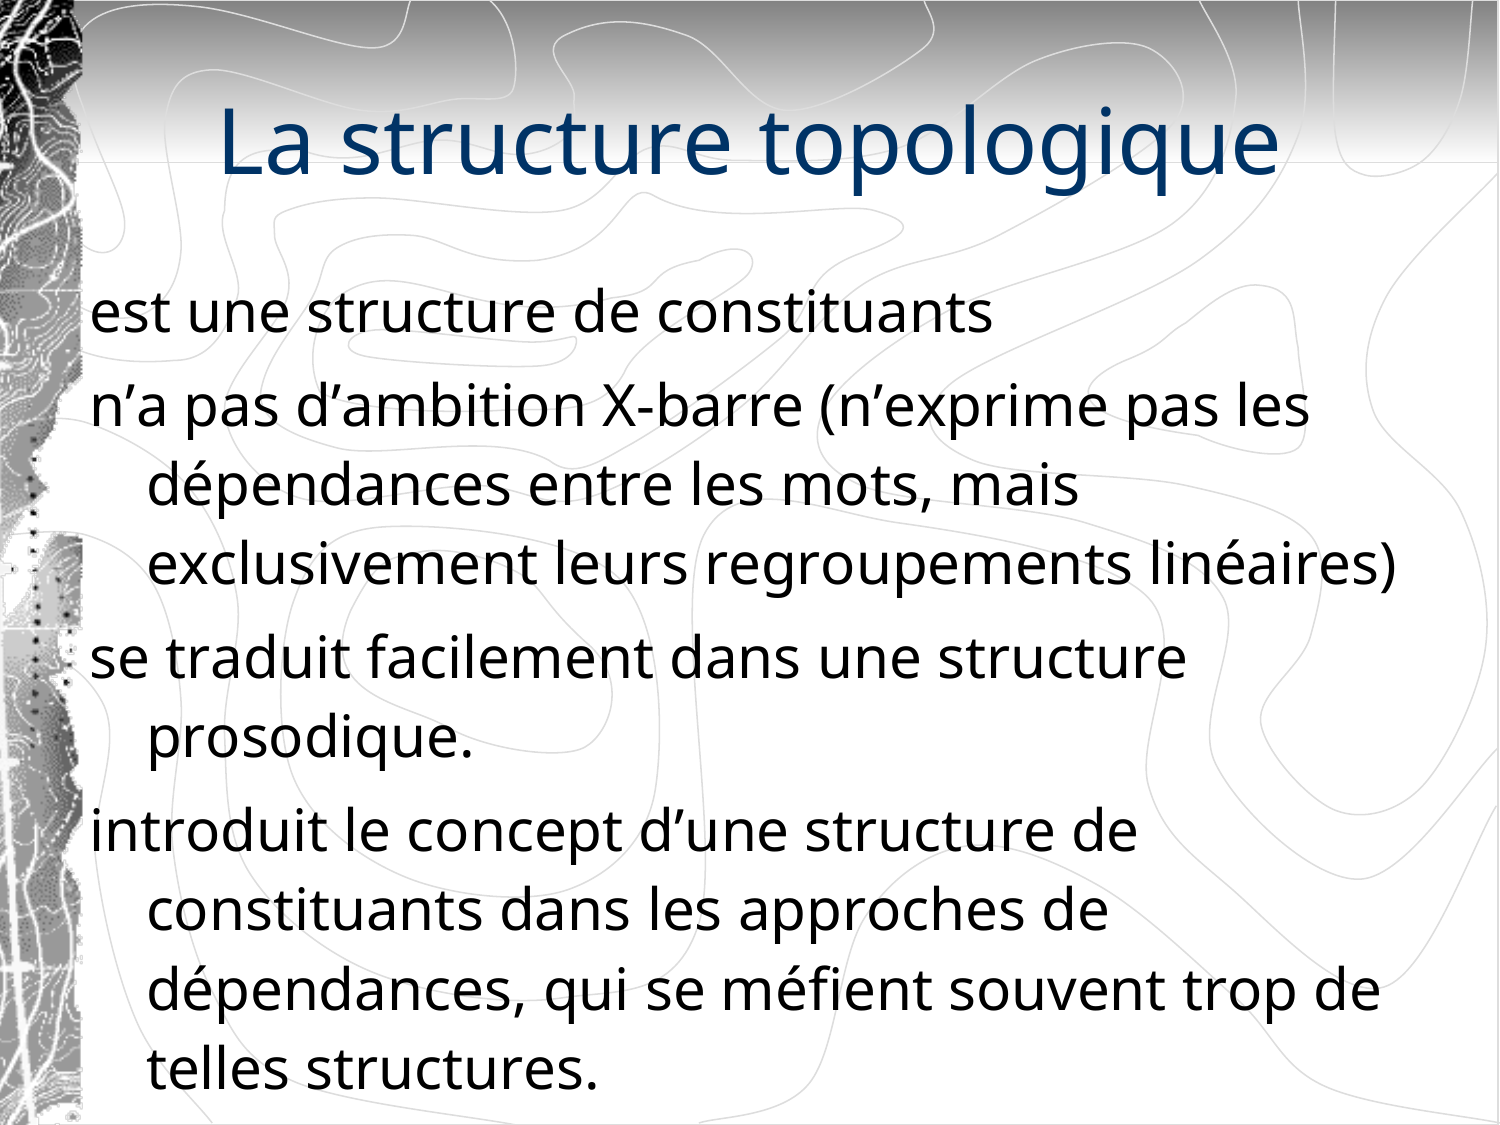

# La structure topologique
est une structure de constituants
n’a pas d’ambition X-barre (n’exprime pas les dépendances entre les mots, mais exclusivement leurs regroupements linéaires)
se traduit facilement dans une structure prosodique.
introduit le concept d’une structure de constituants dans les approches de dépendances, qui se méfient souvent trop de telles structures.